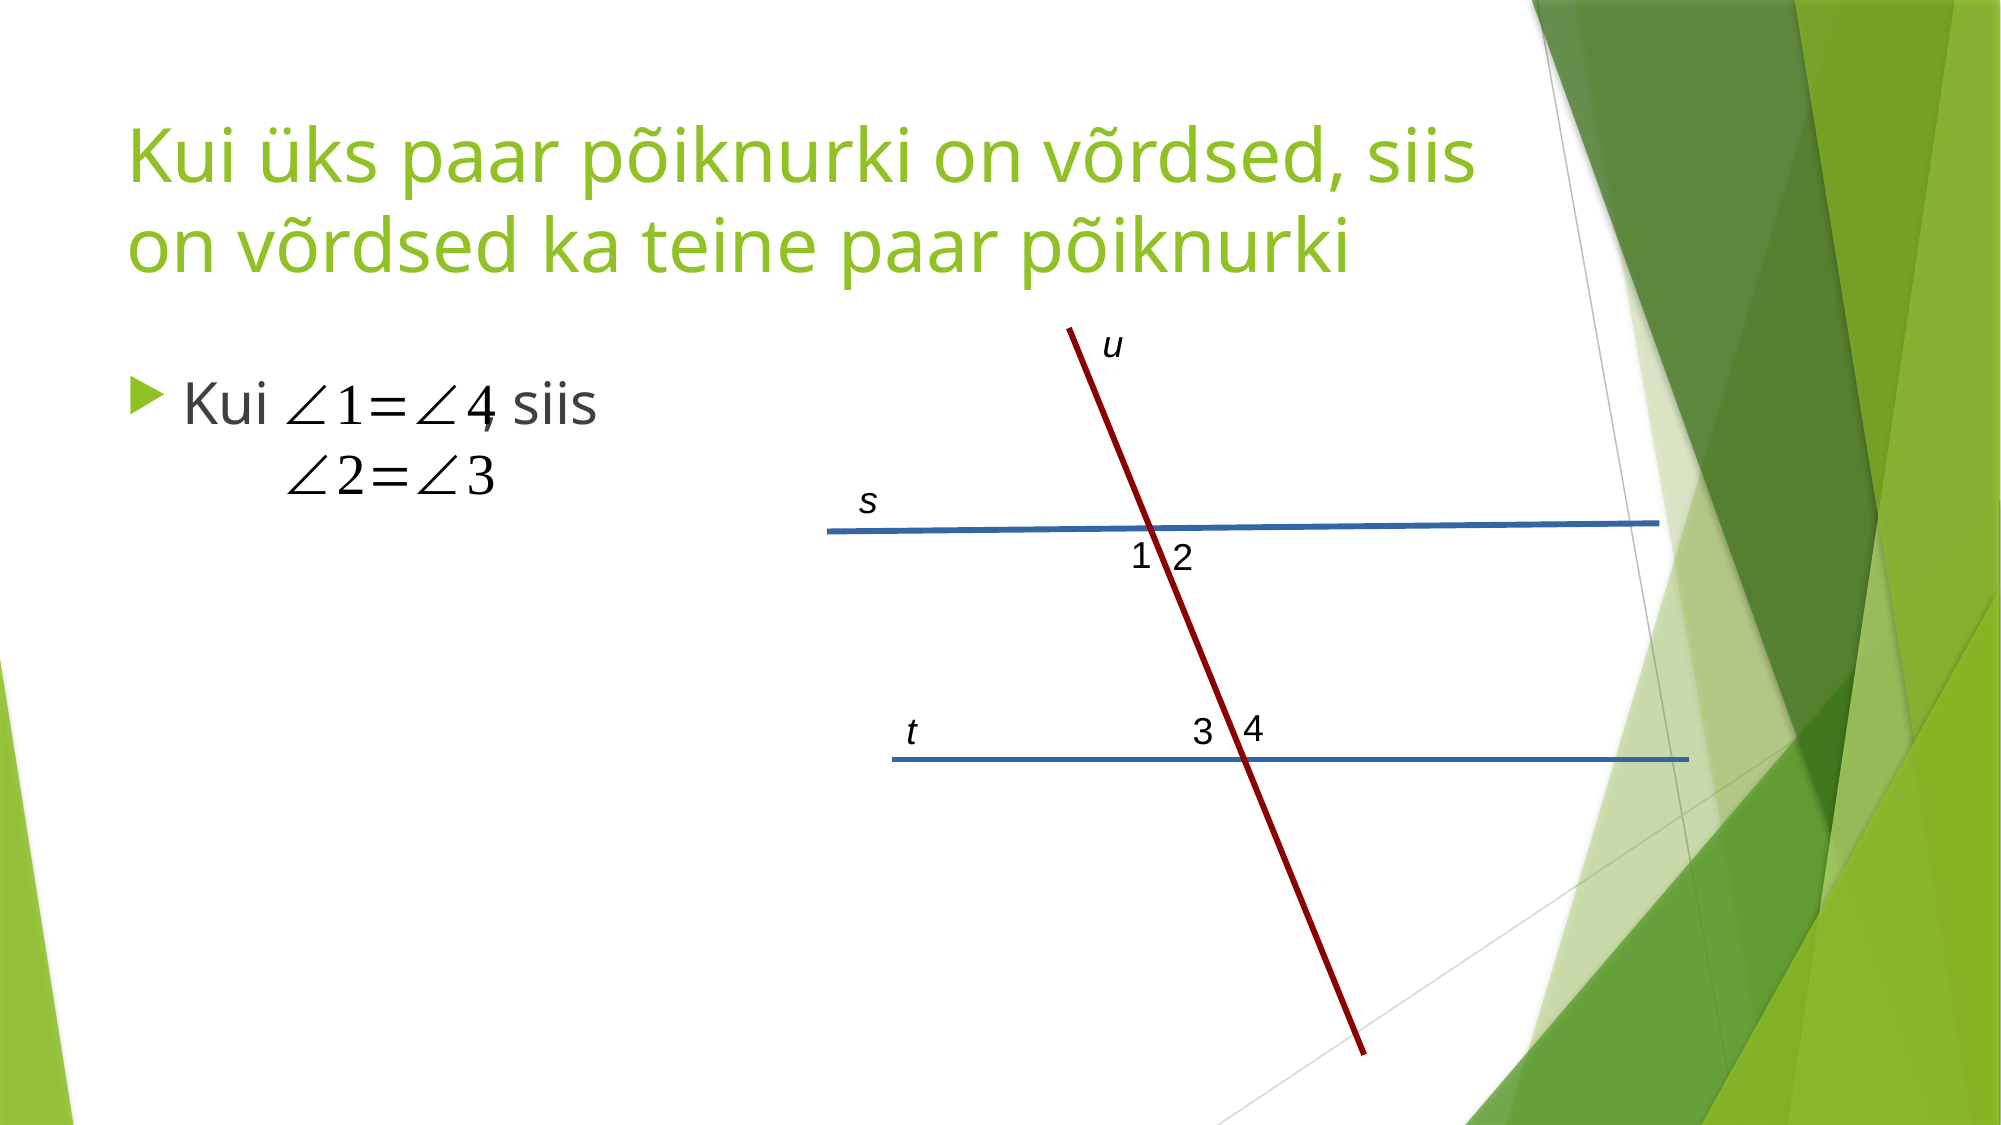

# Kui üks paar põiknurki on võrdsed, siis on võrdsed ka teine paar põiknurki
Kui , siis
u
s
1
2
4
t
3